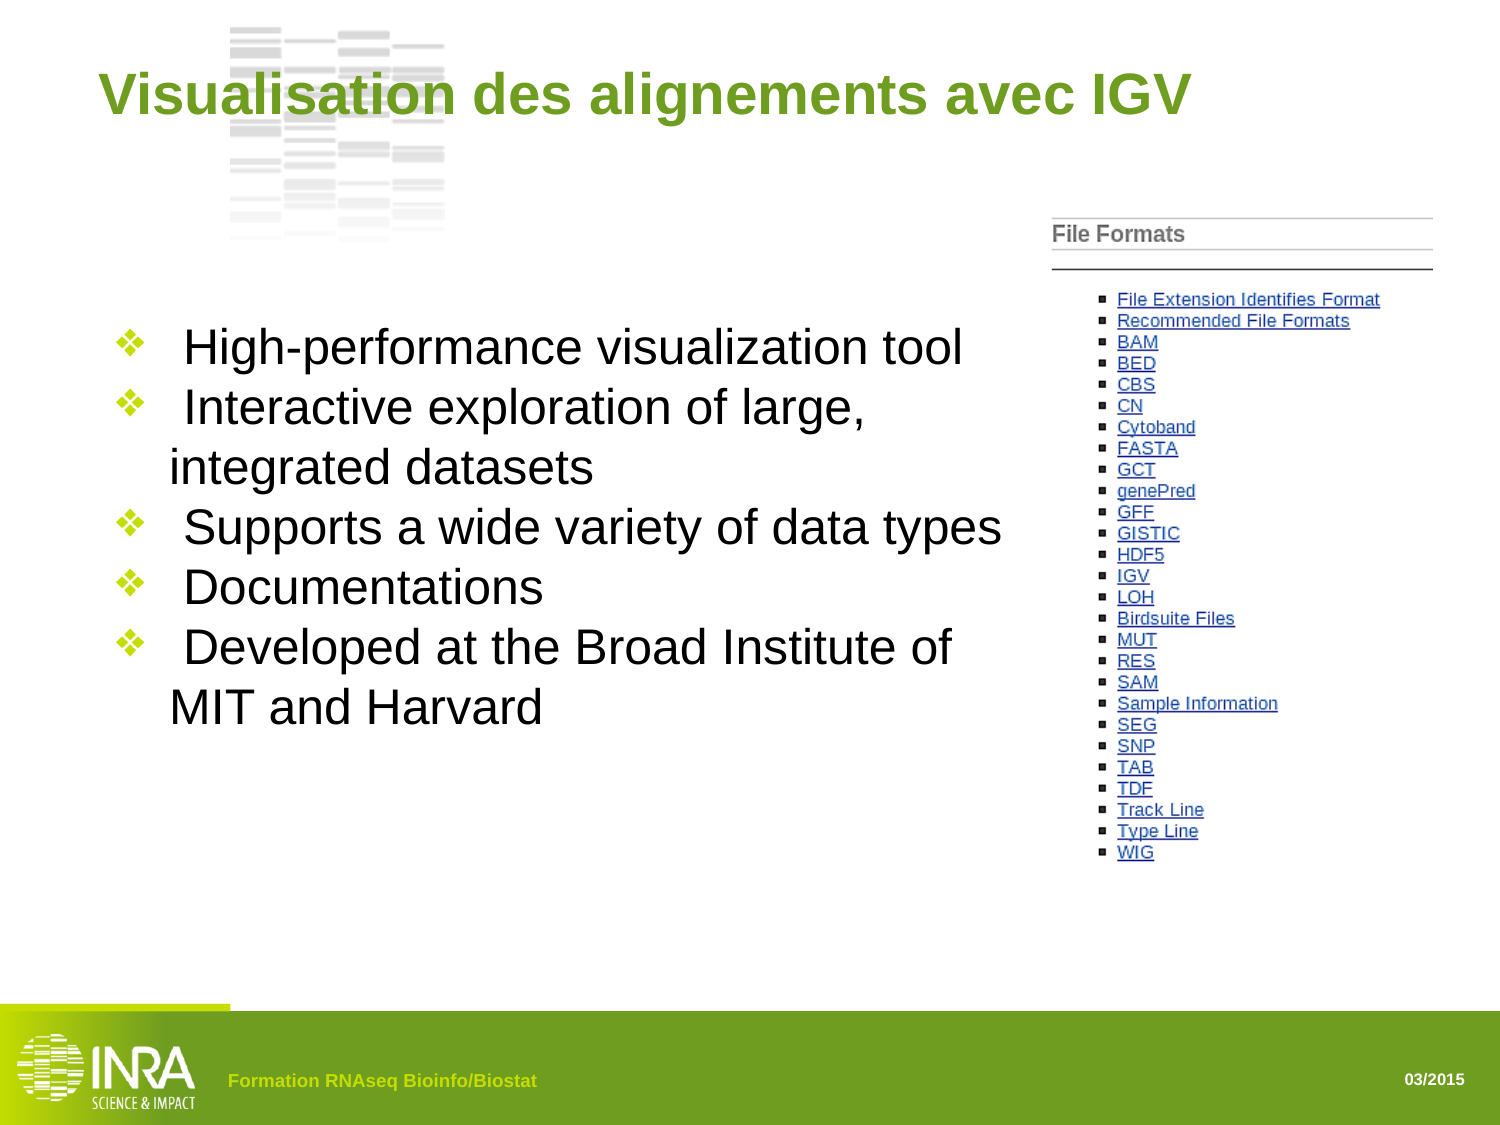

Visualisation des alignements avec IGV
# High-performance visualization tool
 Interactive exploration of large, integrated datasets
 Supports a wide variety of data types
 Documentations
 Developed at the Broad Institute of MIT and Harvard